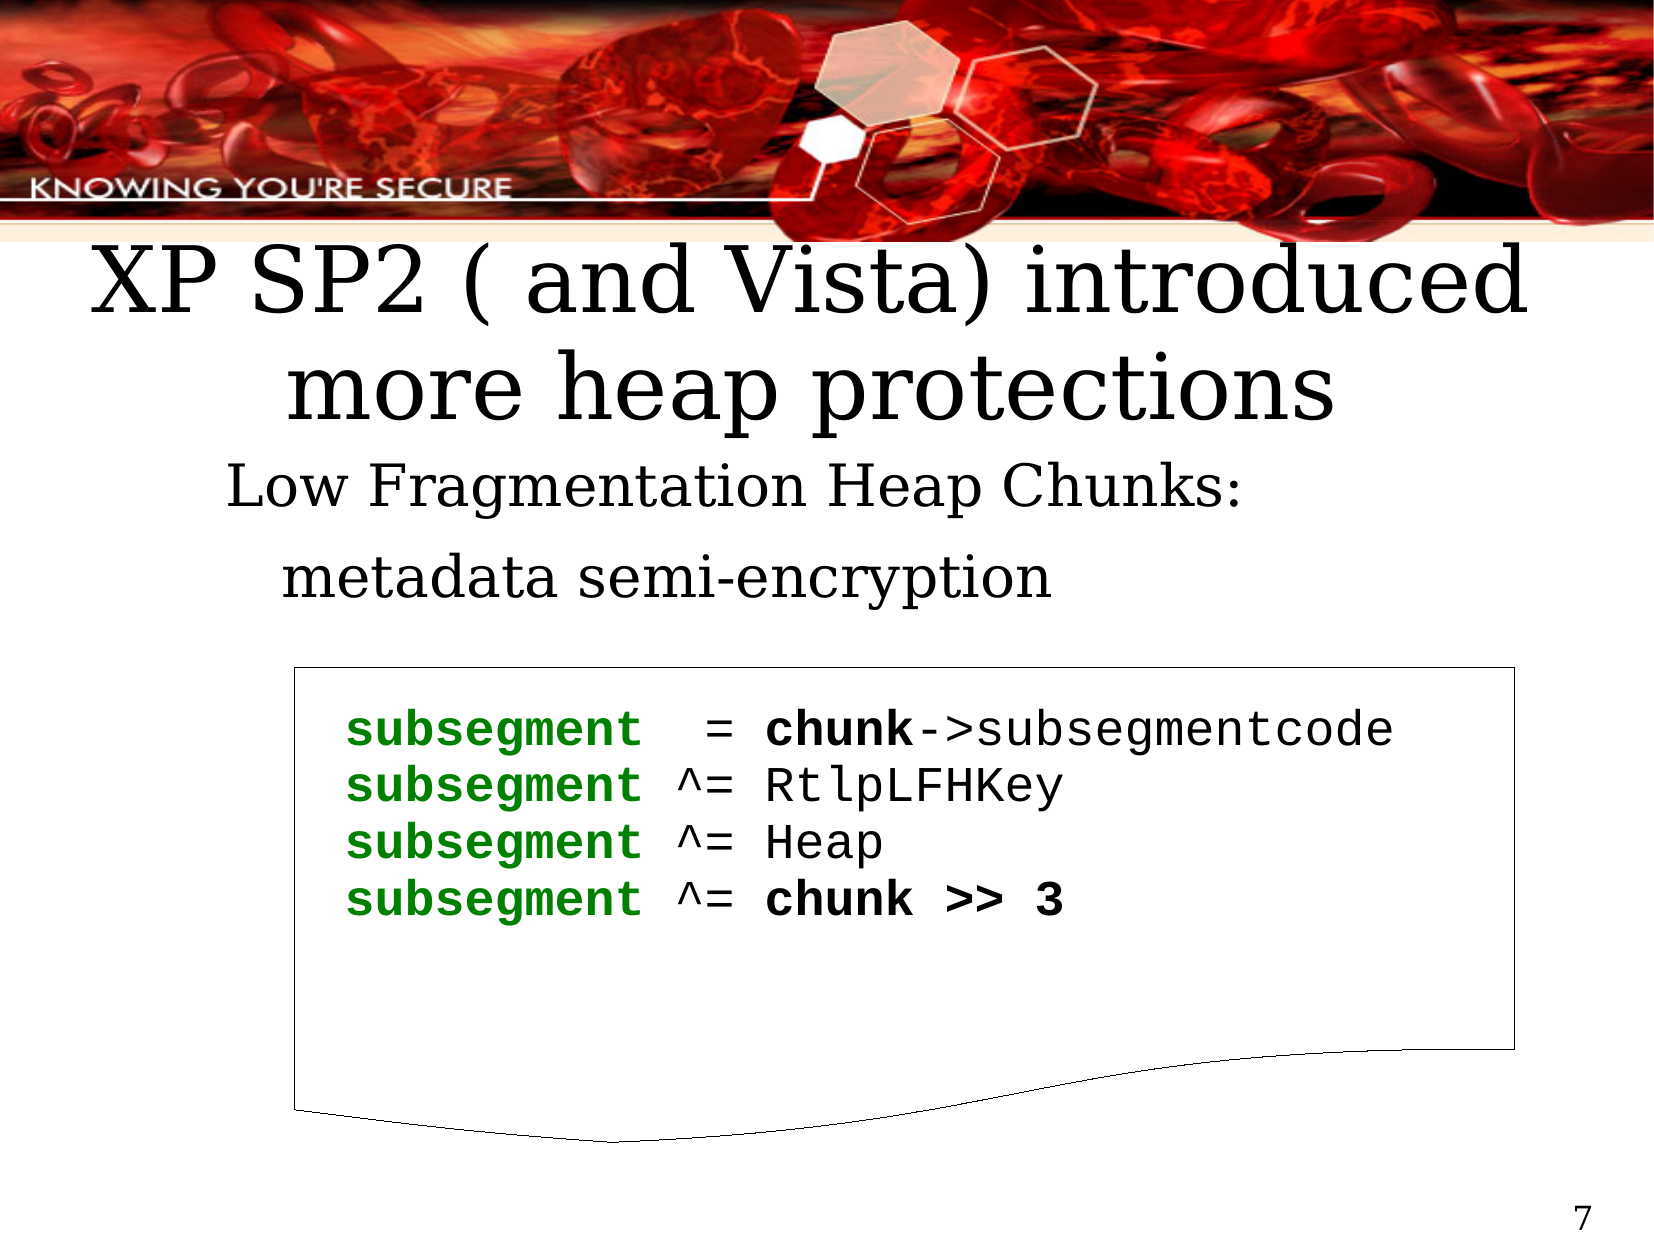

# XP SP2 ( and Vista) introduced more heap protections
Low Fragmentation Heap Chunks:
 metadata semi-encryption
subsegment = chunk->subsegmentcode
subsegment ^= RtlpLFHKey
subsegment ^= Heap
subsegment ^= chunk >> 3